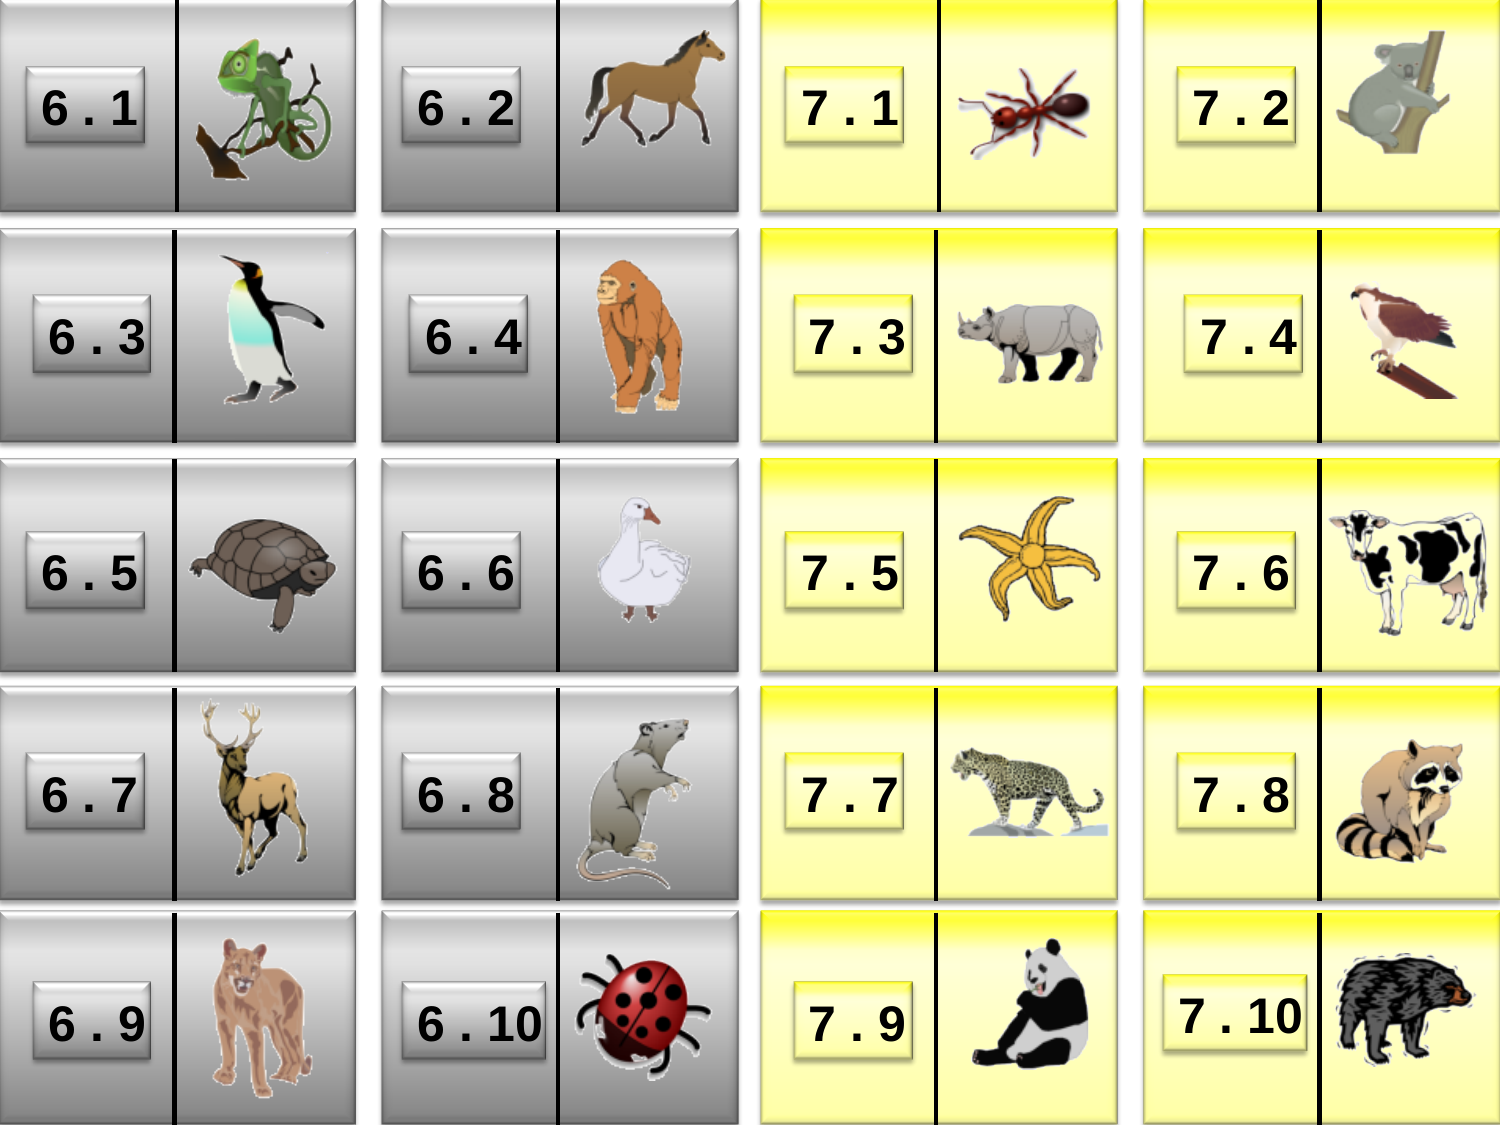

6 . 1
6 . 2
7 . 1
7 . 2
6 . 3
6 . 4
7 . 3
7 . 4
6 . 5
6 . 6
7 . 5
7 . 6
6 . 7
6 . 8
7 . 7
7 . 8
7 . 10
6 . 9
6 . 10
7 . 9